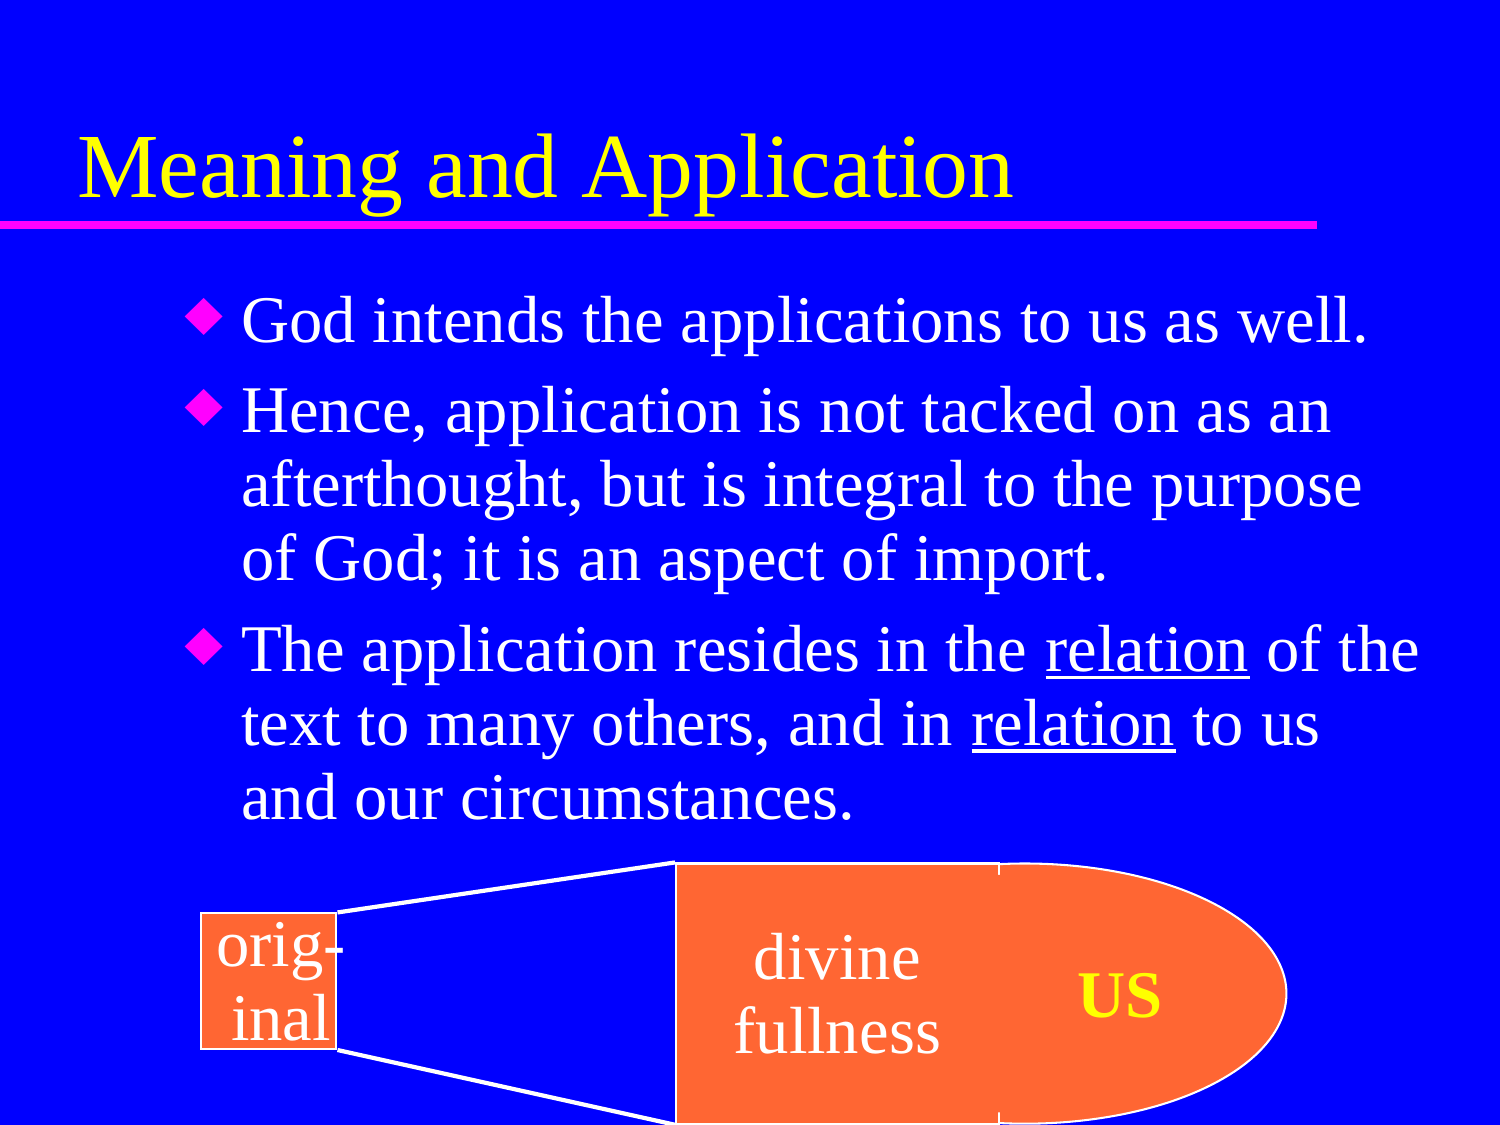

# Meaning and Application
God intends the applications to us as well.
Hence, application is not tacked on as an afterthought, but is integral to the purpose of God; it is an aspect of import.
The application resides in the relation of the text to many others, and in relation to us and our circumstances.
divine
fullness
orig-
inal
US